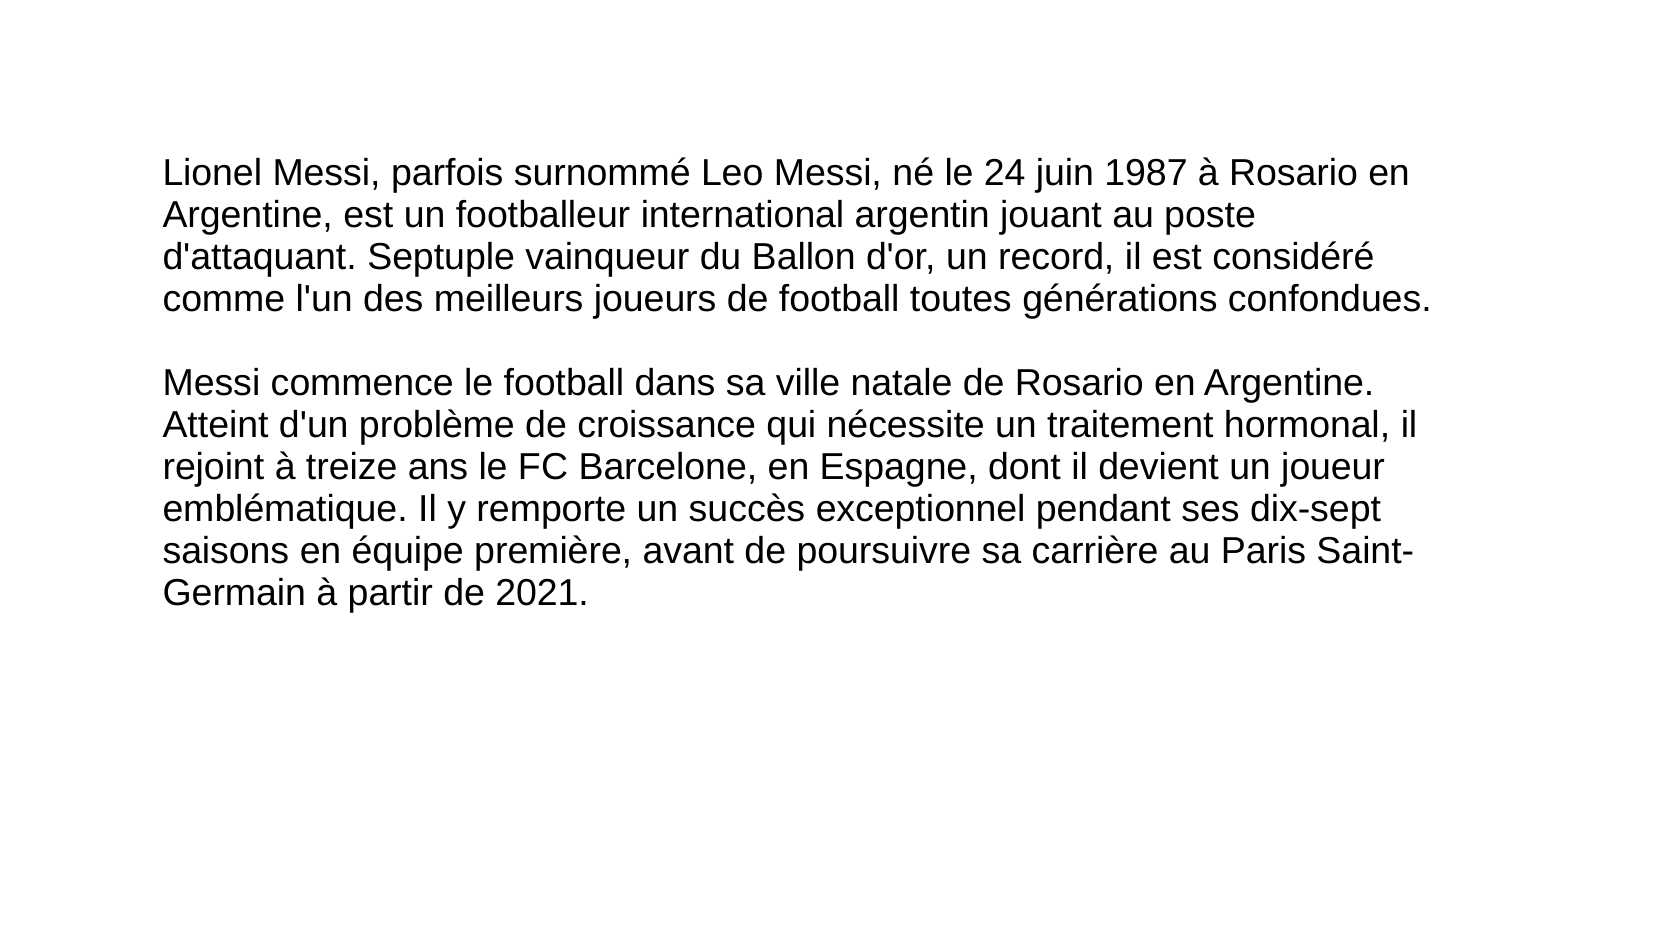

Lionel Messi, parfois surnommé Leo Messi, né le 24 juin 1987 à Rosario en Argentine, est un footballeur international argentin jouant au poste d'attaquant. Septuple vainqueur du Ballon d'or, un record, il est considéré comme l'un des meilleurs joueurs de football toutes générations confondues.
Messi commence le football dans sa ville natale de Rosario en Argentine. Atteint d'un problème de croissance qui nécessite un traitement hormonal, il rejoint à treize ans le FC Barcelone, en Espagne, dont il devient un joueur emblématique. Il y remporte un succès exceptionnel pendant ses dix-sept saisons en équipe première, avant de poursuivre sa carrière au Paris Saint-Germain à partir de 2021.